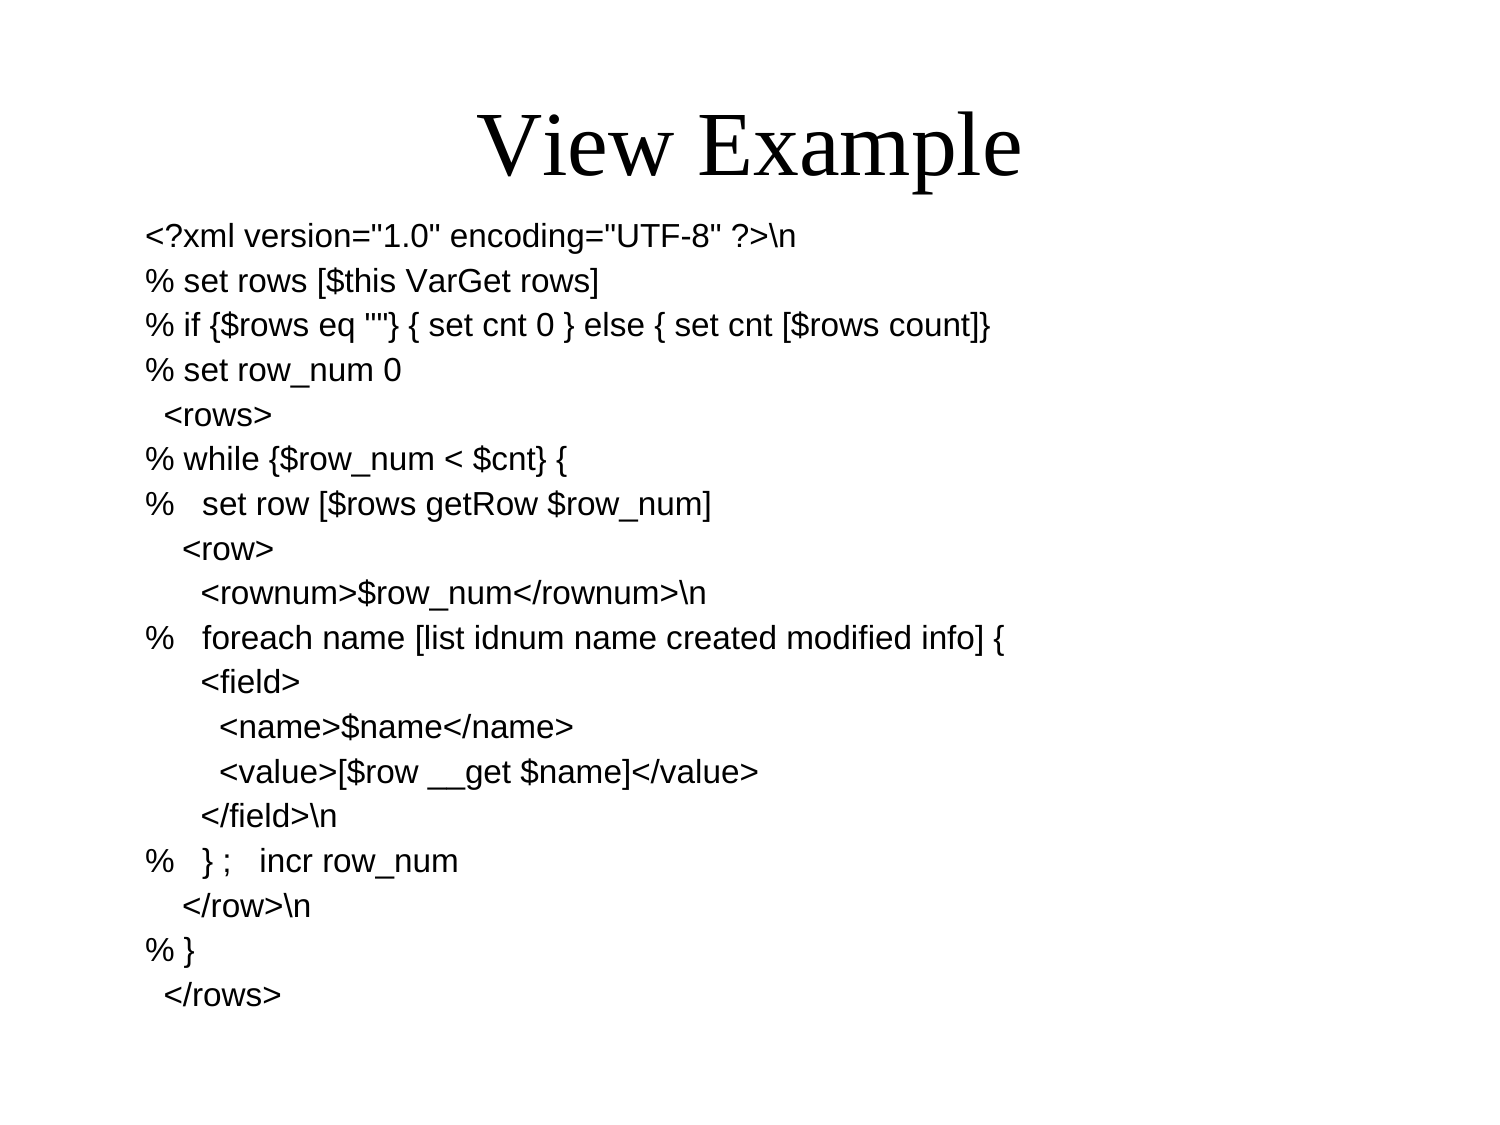

View Example‏
<?xml version="1.0" encoding="UTF-8" ?>\n
% set rows [$this VarGet rows]
% if {$rows eq ""} { set cnt 0 } else { set cnt [$rows count]}
% set row_num 0
 <rows>
% while {$row_num < $cnt} {
% set row [$rows getRow $row_num]
 <row>
 <rownum>$row_num</rownum>\n
% foreach name [list idnum name created modified info] {
 <field>
 <name>$name</name>
 <value>[$row __get $name]</value>
 </field>\n
% } ; incr row_num
 </row>\n
% }
 </rows>